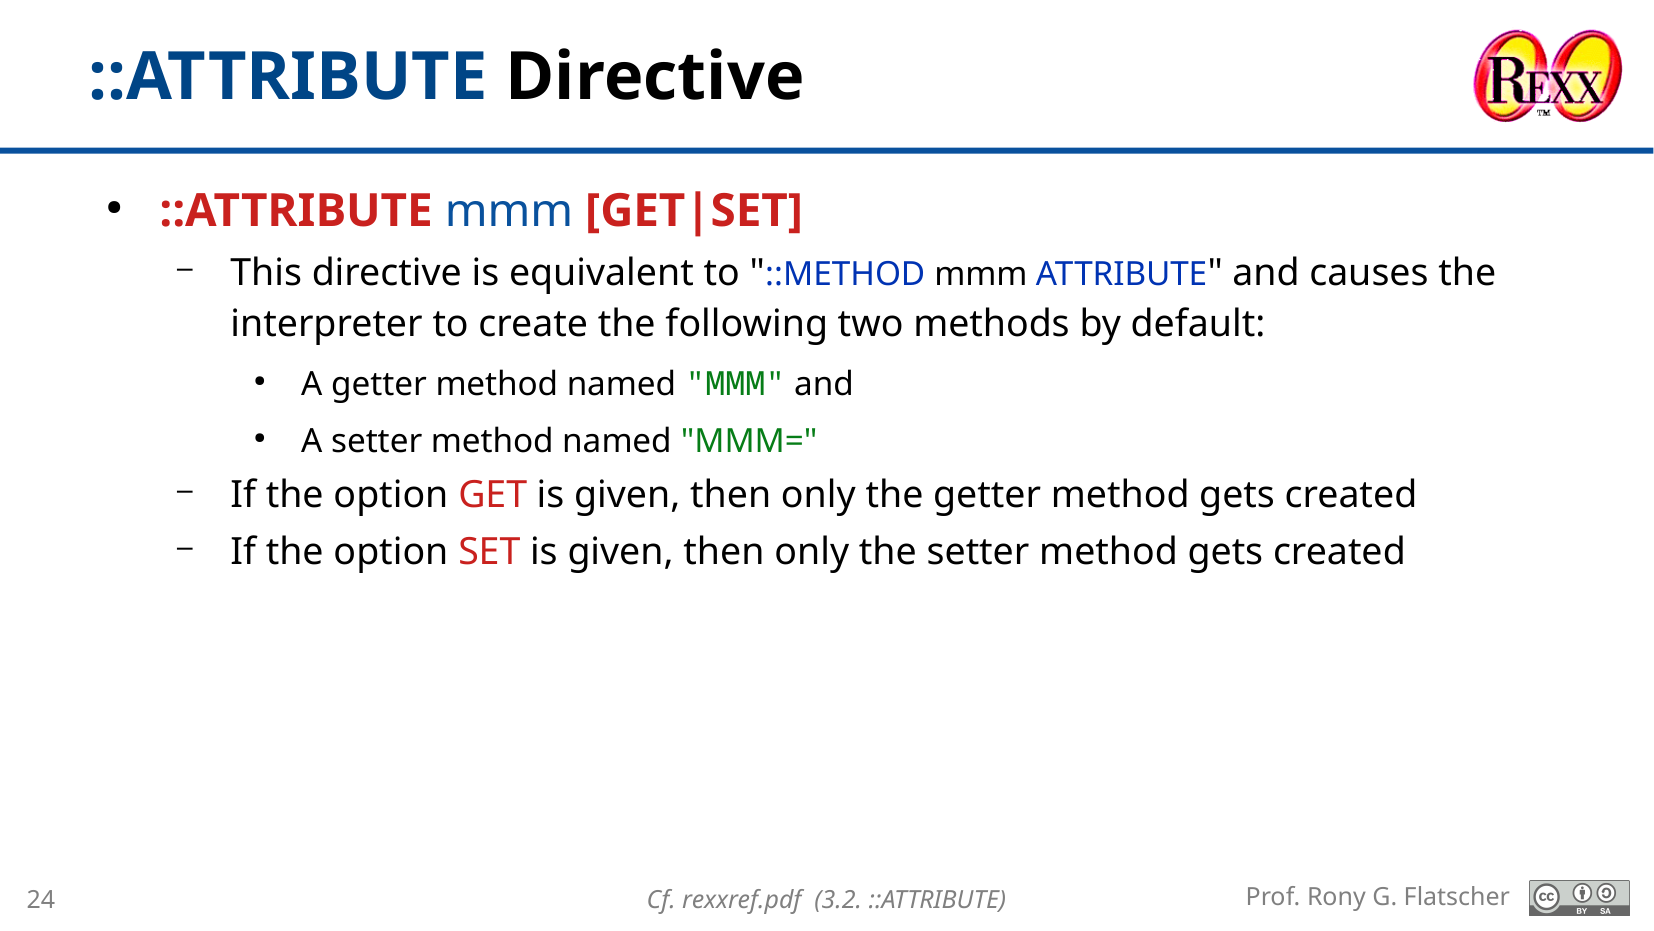

# ::ATTRIBUTE Directive
::ATTRIBUTE mmm [GET|SET]
This directive is equivalent to "::METHOD mmm ATTRIBUTE" and causes the interpreter to create the following two methods by default:
A getter method named "MMM" and
A setter method named "MMM="
If the option GET is given, then only the getter method gets created
If the option SET is given, then only the setter method gets created
Cf. rexxref.pdf (3.2. ::ATTRIBUTE)